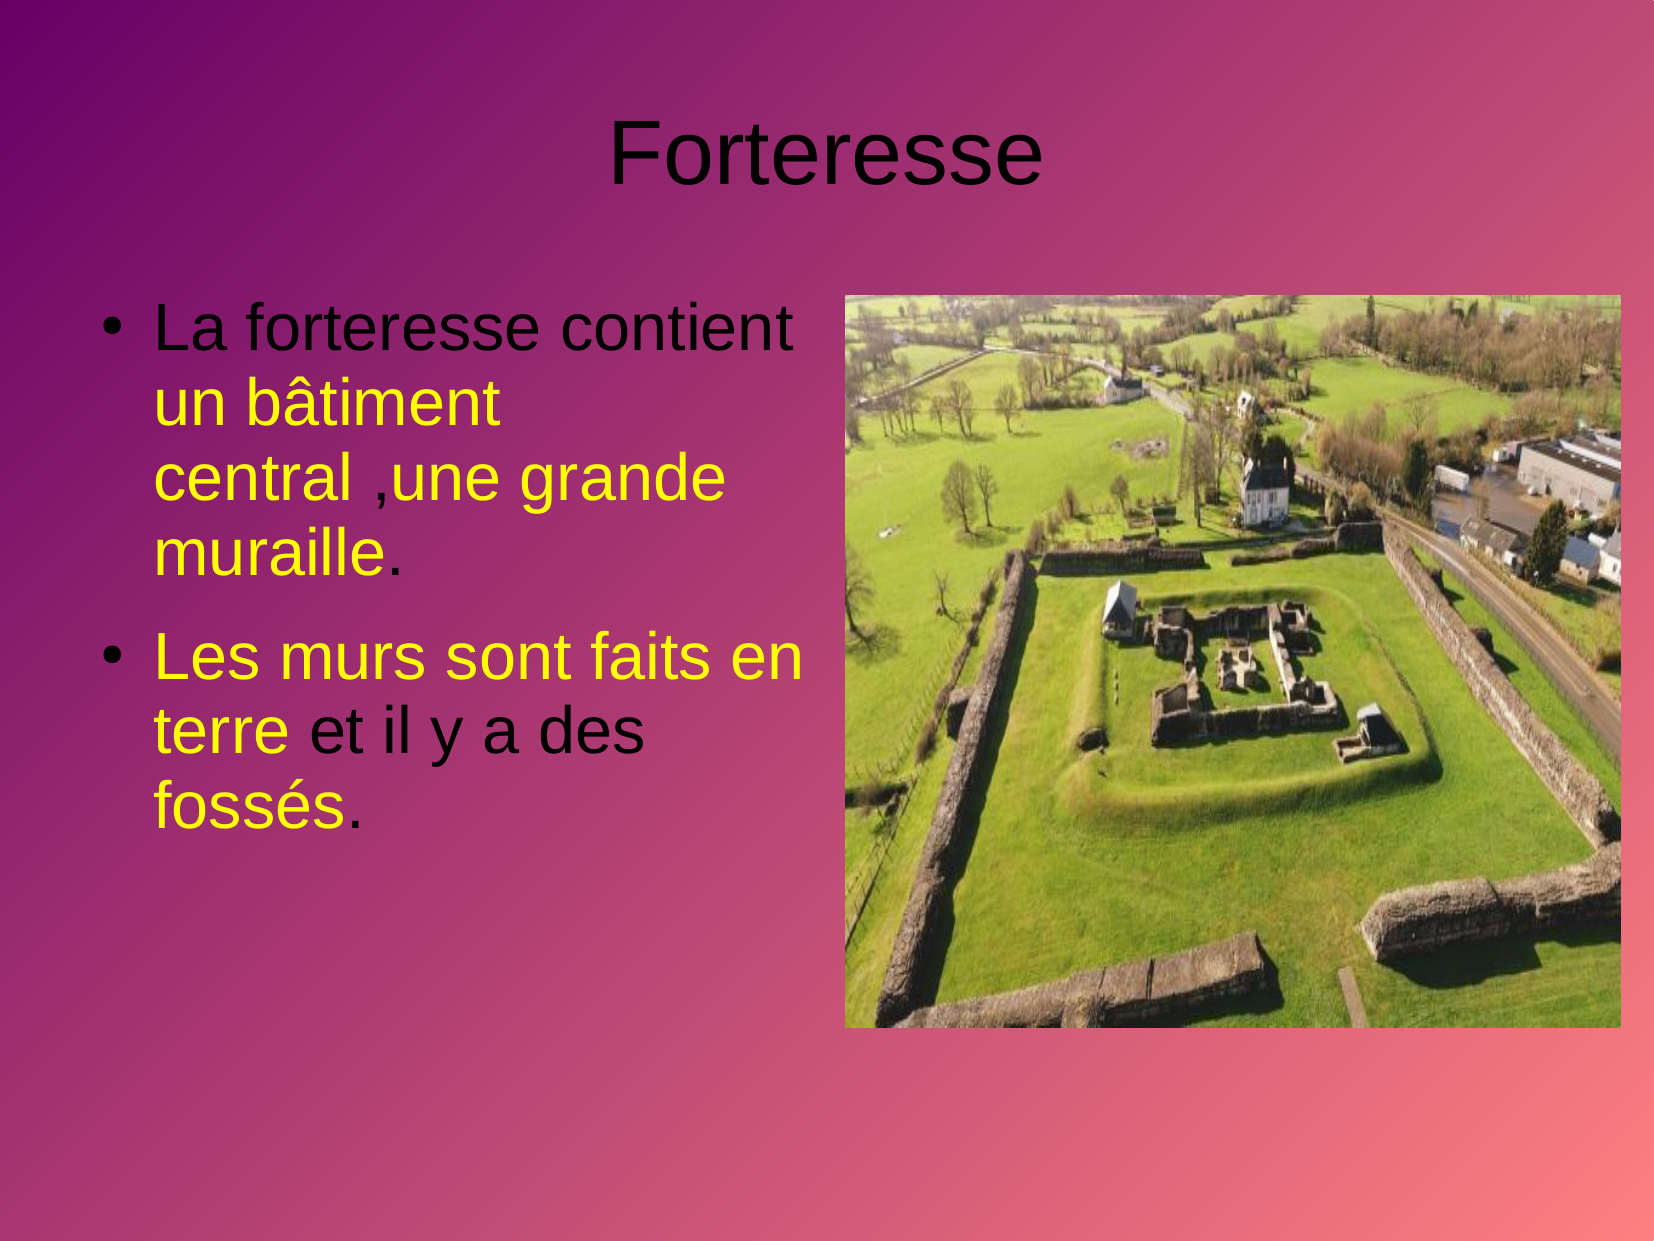

# Forteresse
La forteresse contient un bâtiment central ,une grande muraille.
Les murs sont faits en terre et il y a des fossés.